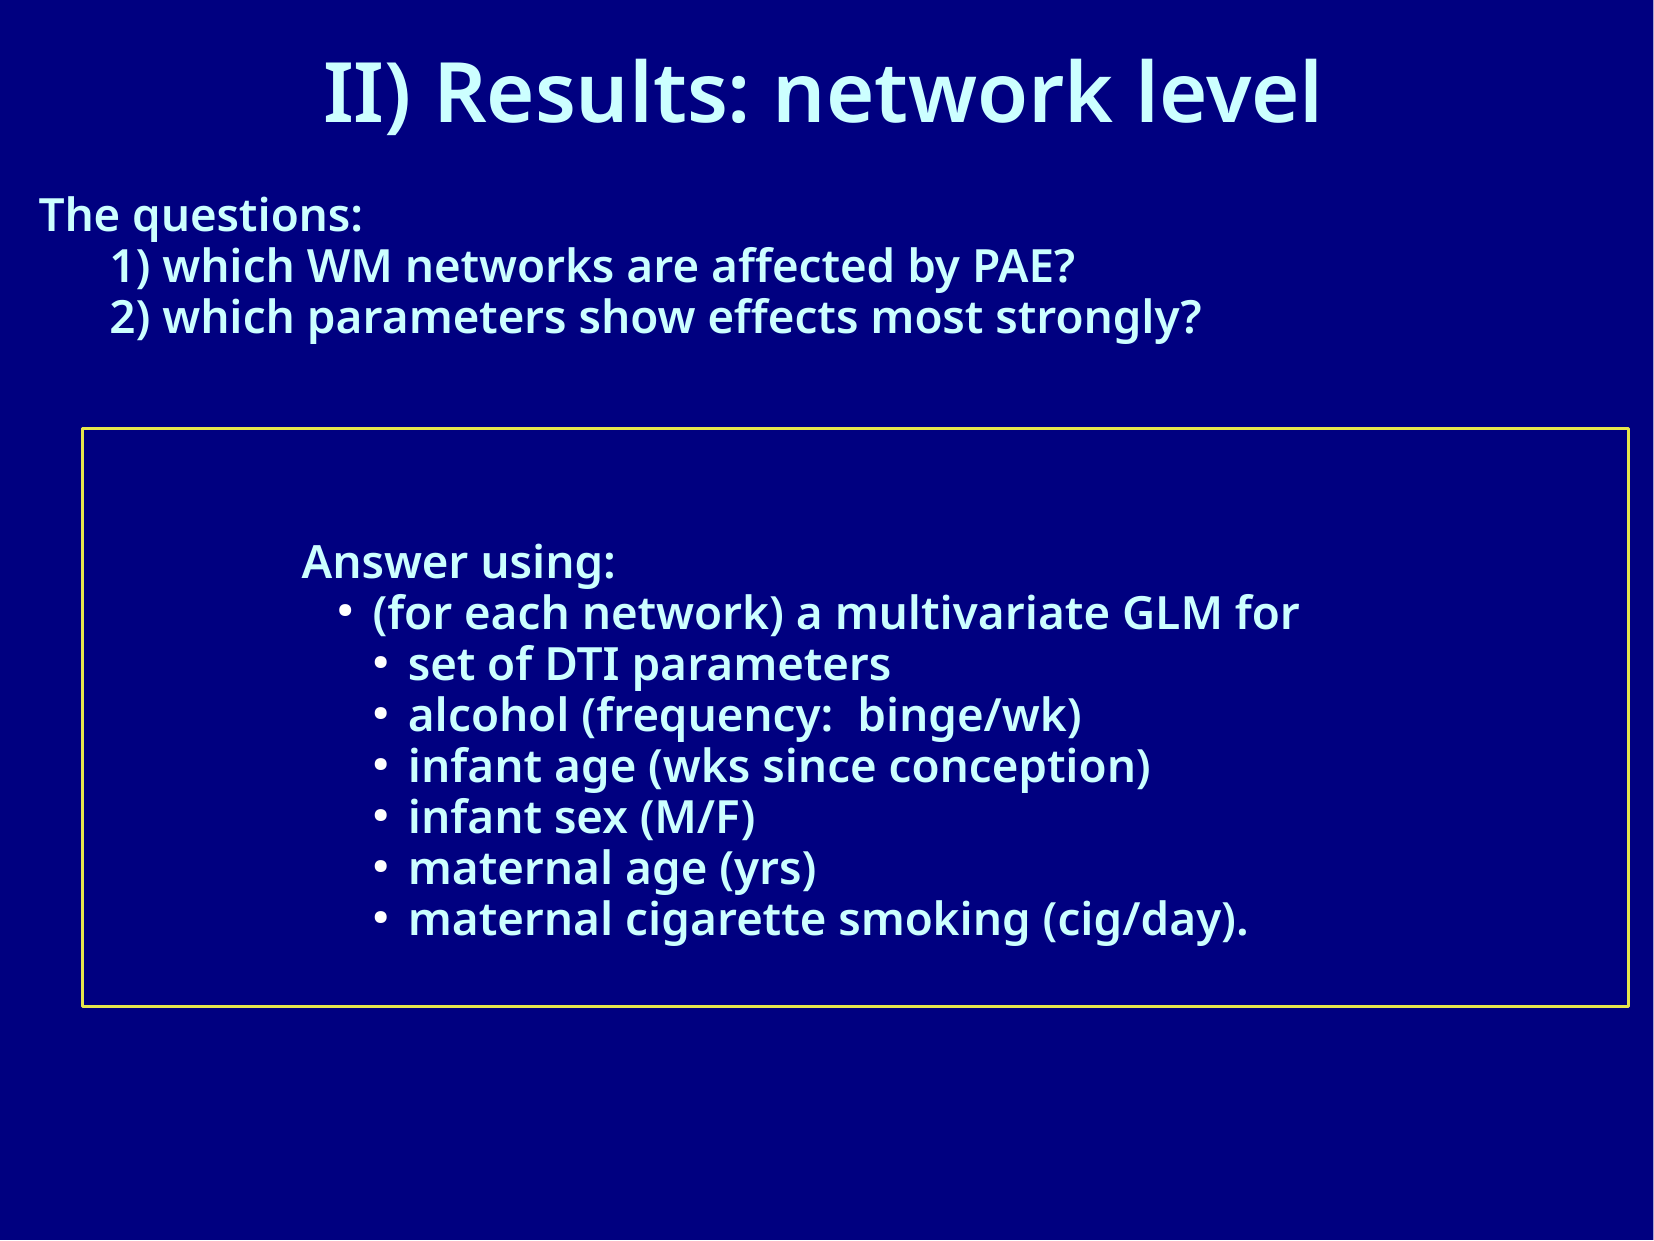

# II) Results: network level
The questions:
1) which WM networks are affected by PAE?
2) which parameters show effects most strongly?
Answer using:
(for each network) a multivariate GLM for
set of DTI parameters
alcohol (frequency: binge/wk)
infant age (wks since conception)
infant sex (M/F)
maternal age (yrs)
maternal cigarette smoking (cig/day).